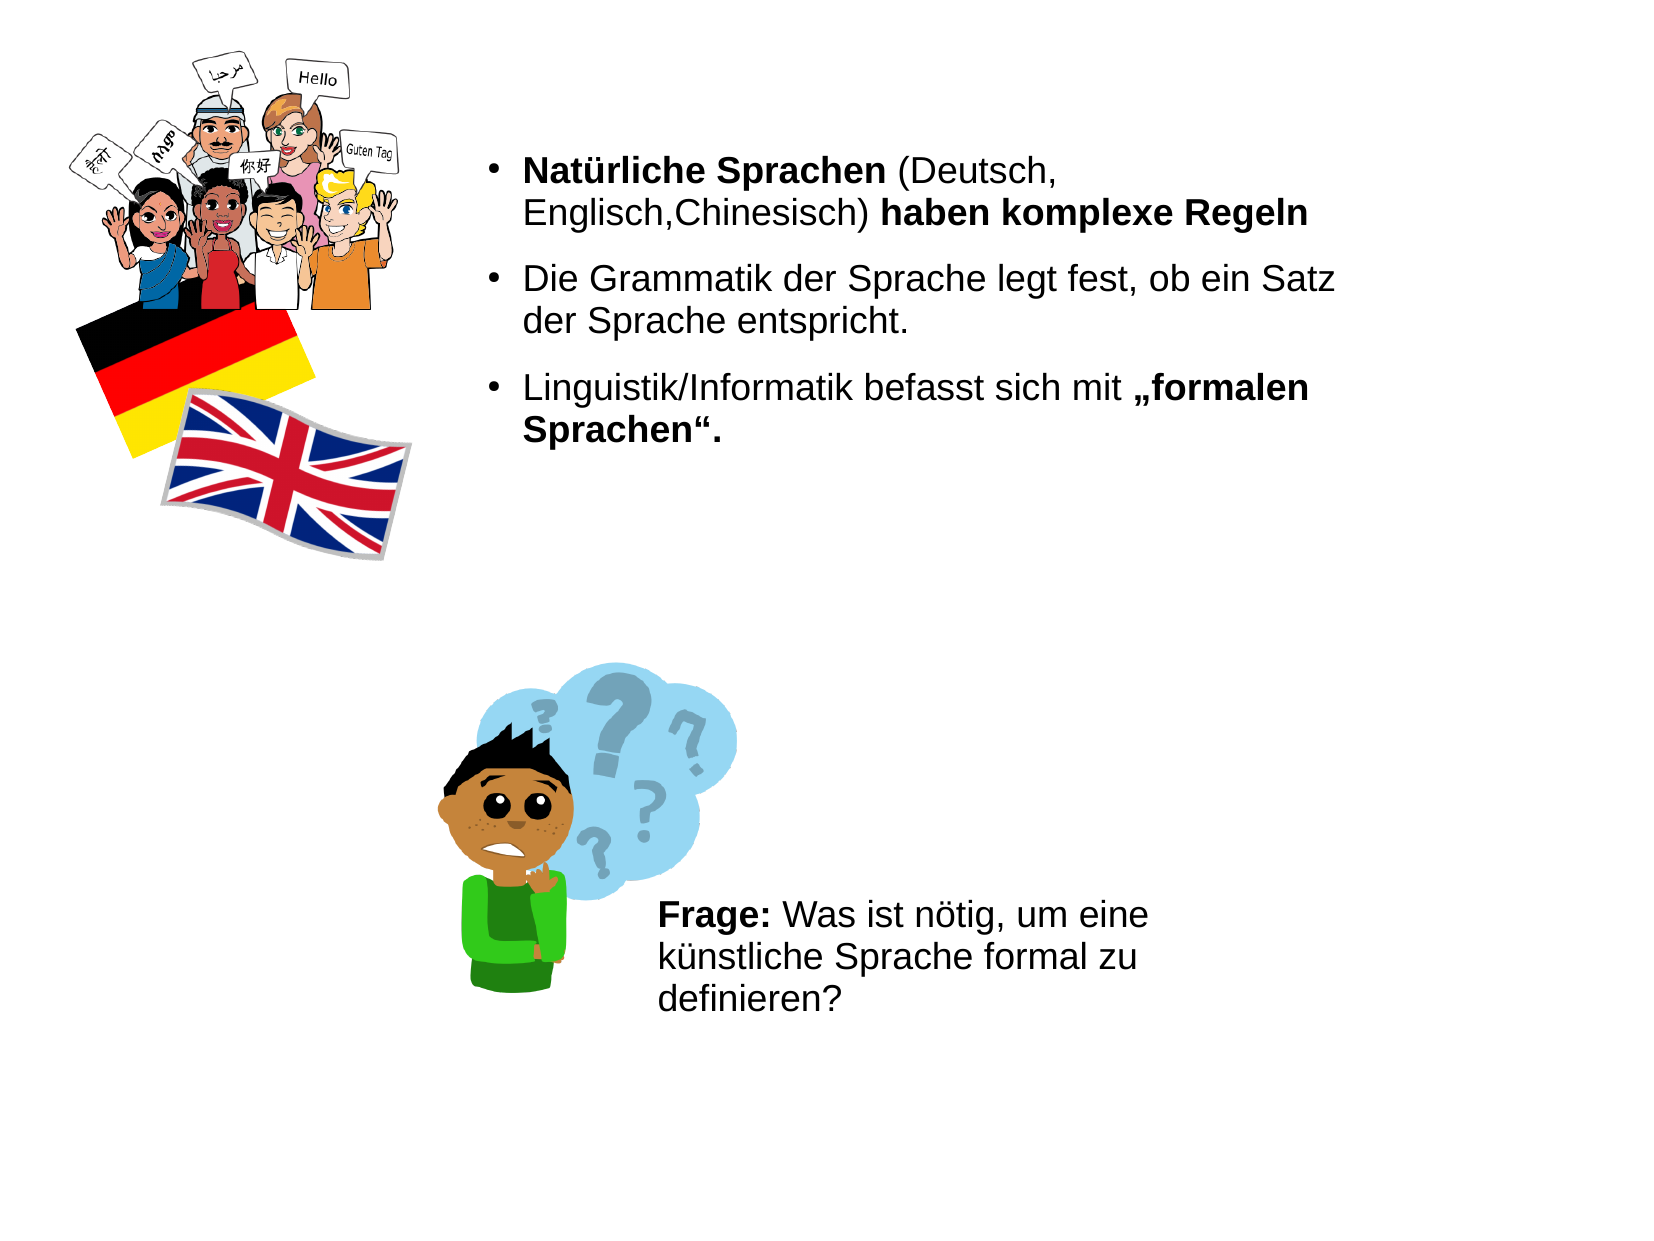

Natürliche Sprachen (Deutsch, Englisch,Chinesisch) haben komplexe Regeln
Die Grammatik der Sprache legt fest, ob ein Satz der Sprache entspricht.
Linguistik/Informatik befasst sich mit „formalen Sprachen“.
Frage: Was ist nötig, um eine künstliche Sprache formal zu definieren?